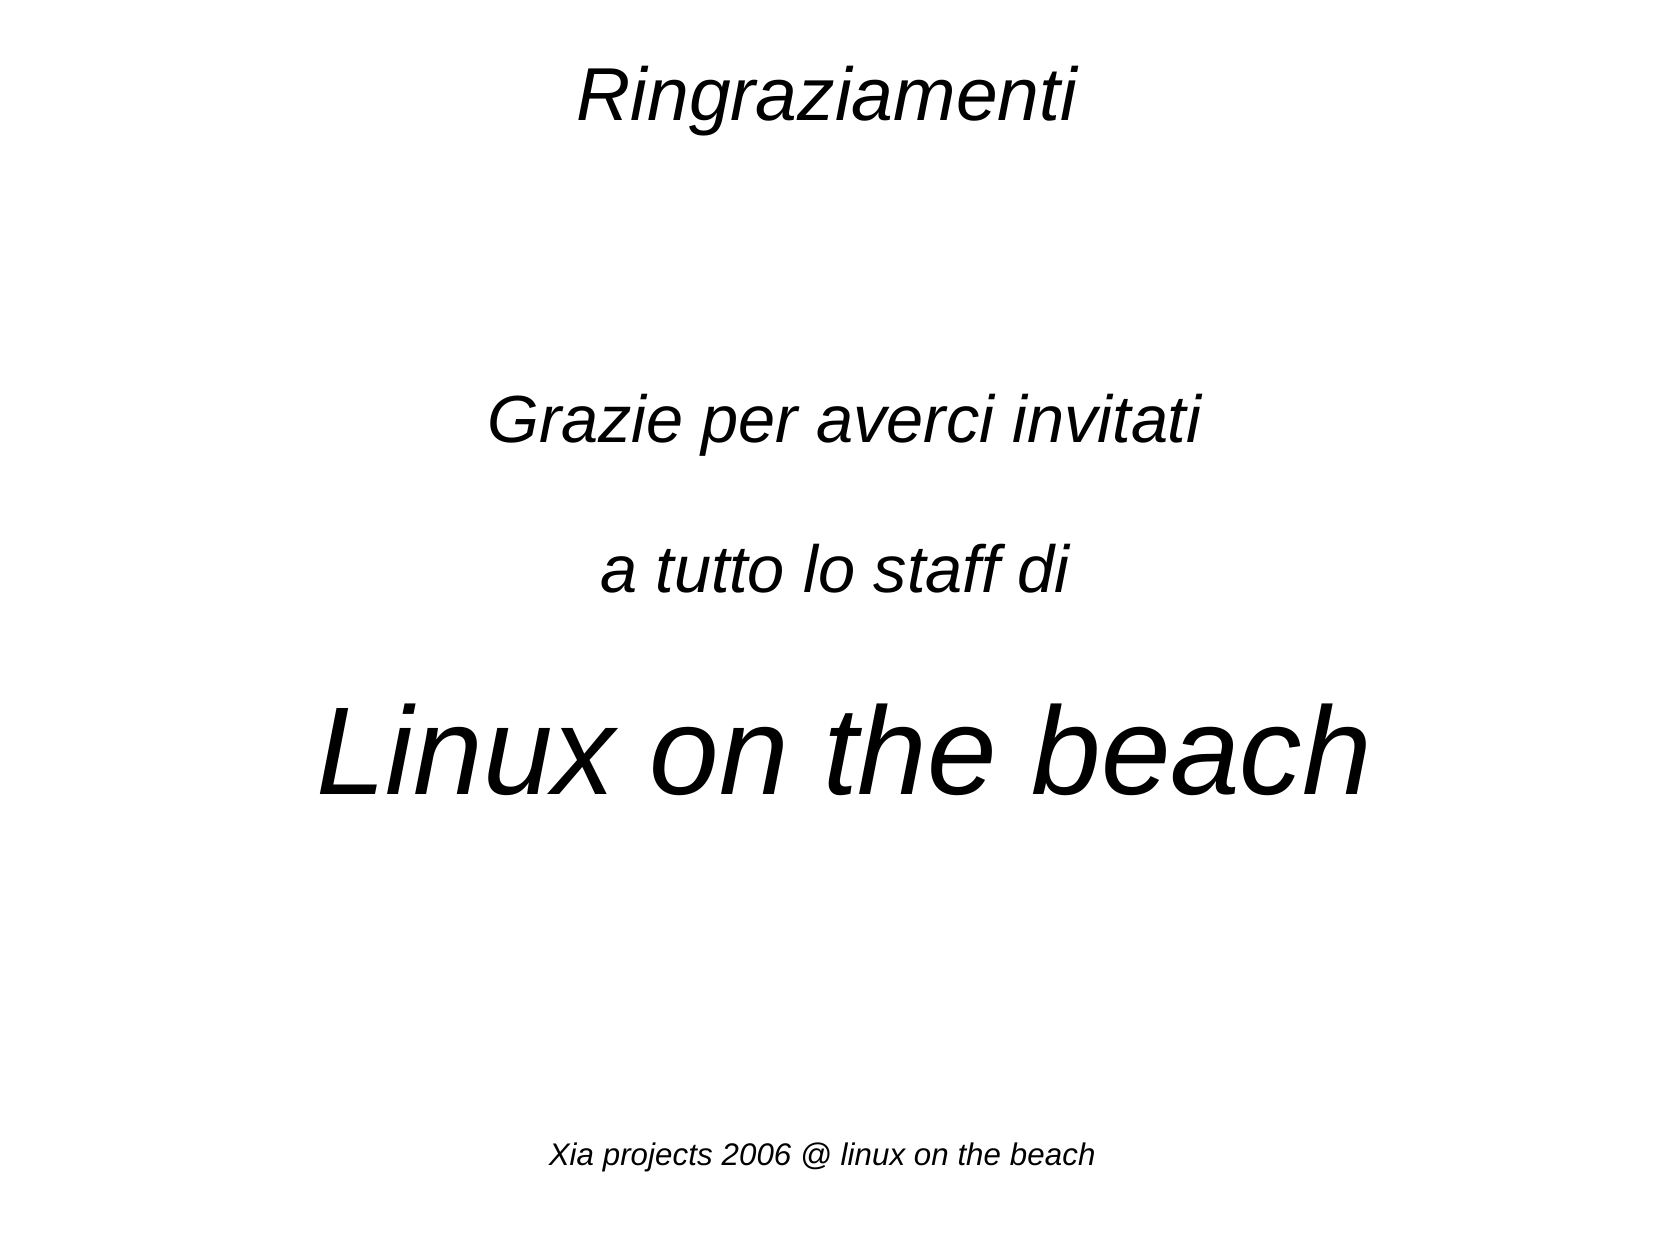

# Ringraziamenti
Grazie per averci invitati
a tutto lo staff di
Linux on the beach
Xia projects 2006 @ linux on the beach